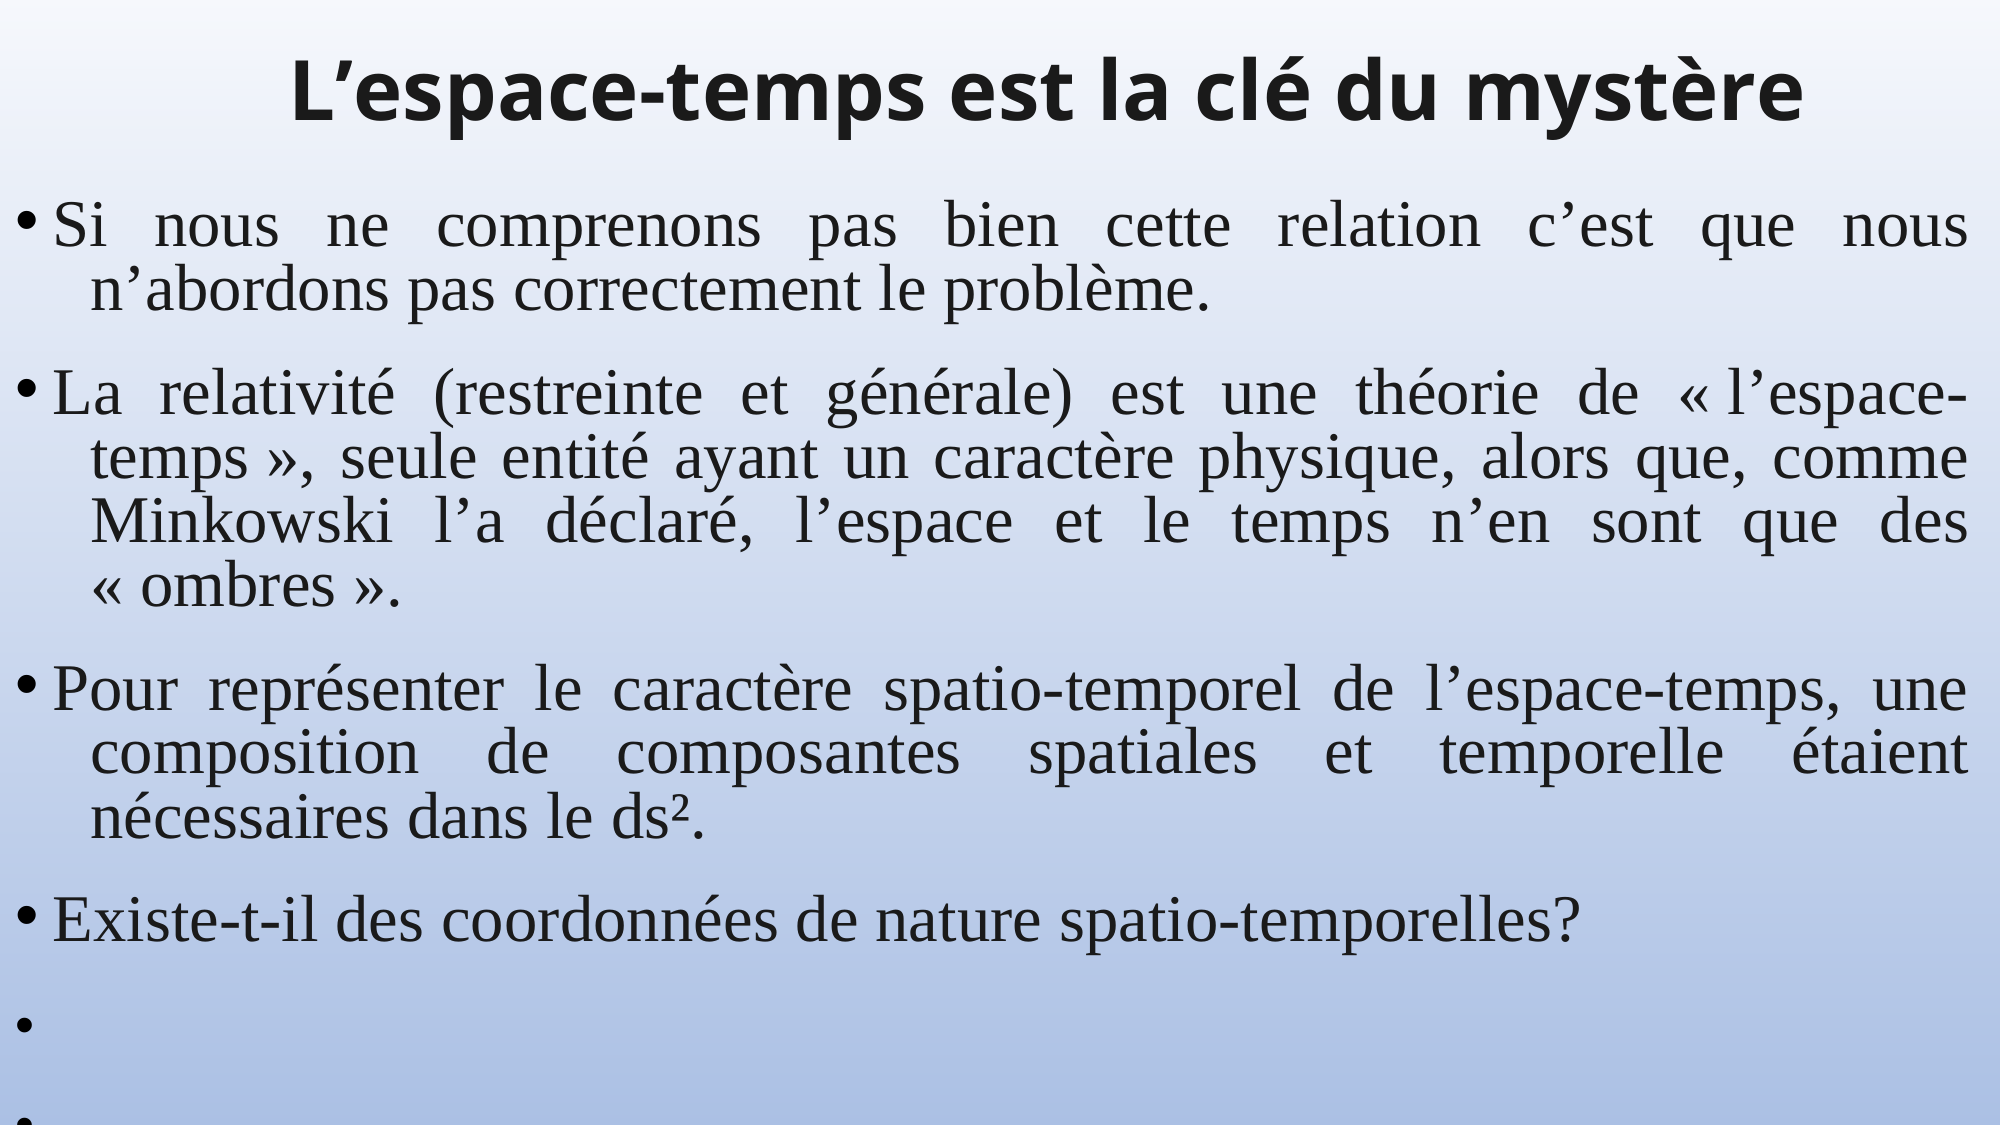

# L’espace-temps est la clé du mystère
Si nous ne comprenons pas bien cette relation c’est que nous n’abordons pas correctement le problème.
La relativité (restreinte et générale) est une théorie de « l’espace-temps », seule entité ayant un caractère physique, alors que, comme Minkowski l’a déclaré, l’espace et le temps n’en sont que des « ombres ».
Pour représenter le caractère spatio-temporel de l’espace-temps, une composition de composantes spatiales et temporelle étaient nécessaires dans le ds².
Existe-t-il des coordonnées de nature spatio-temporelles?